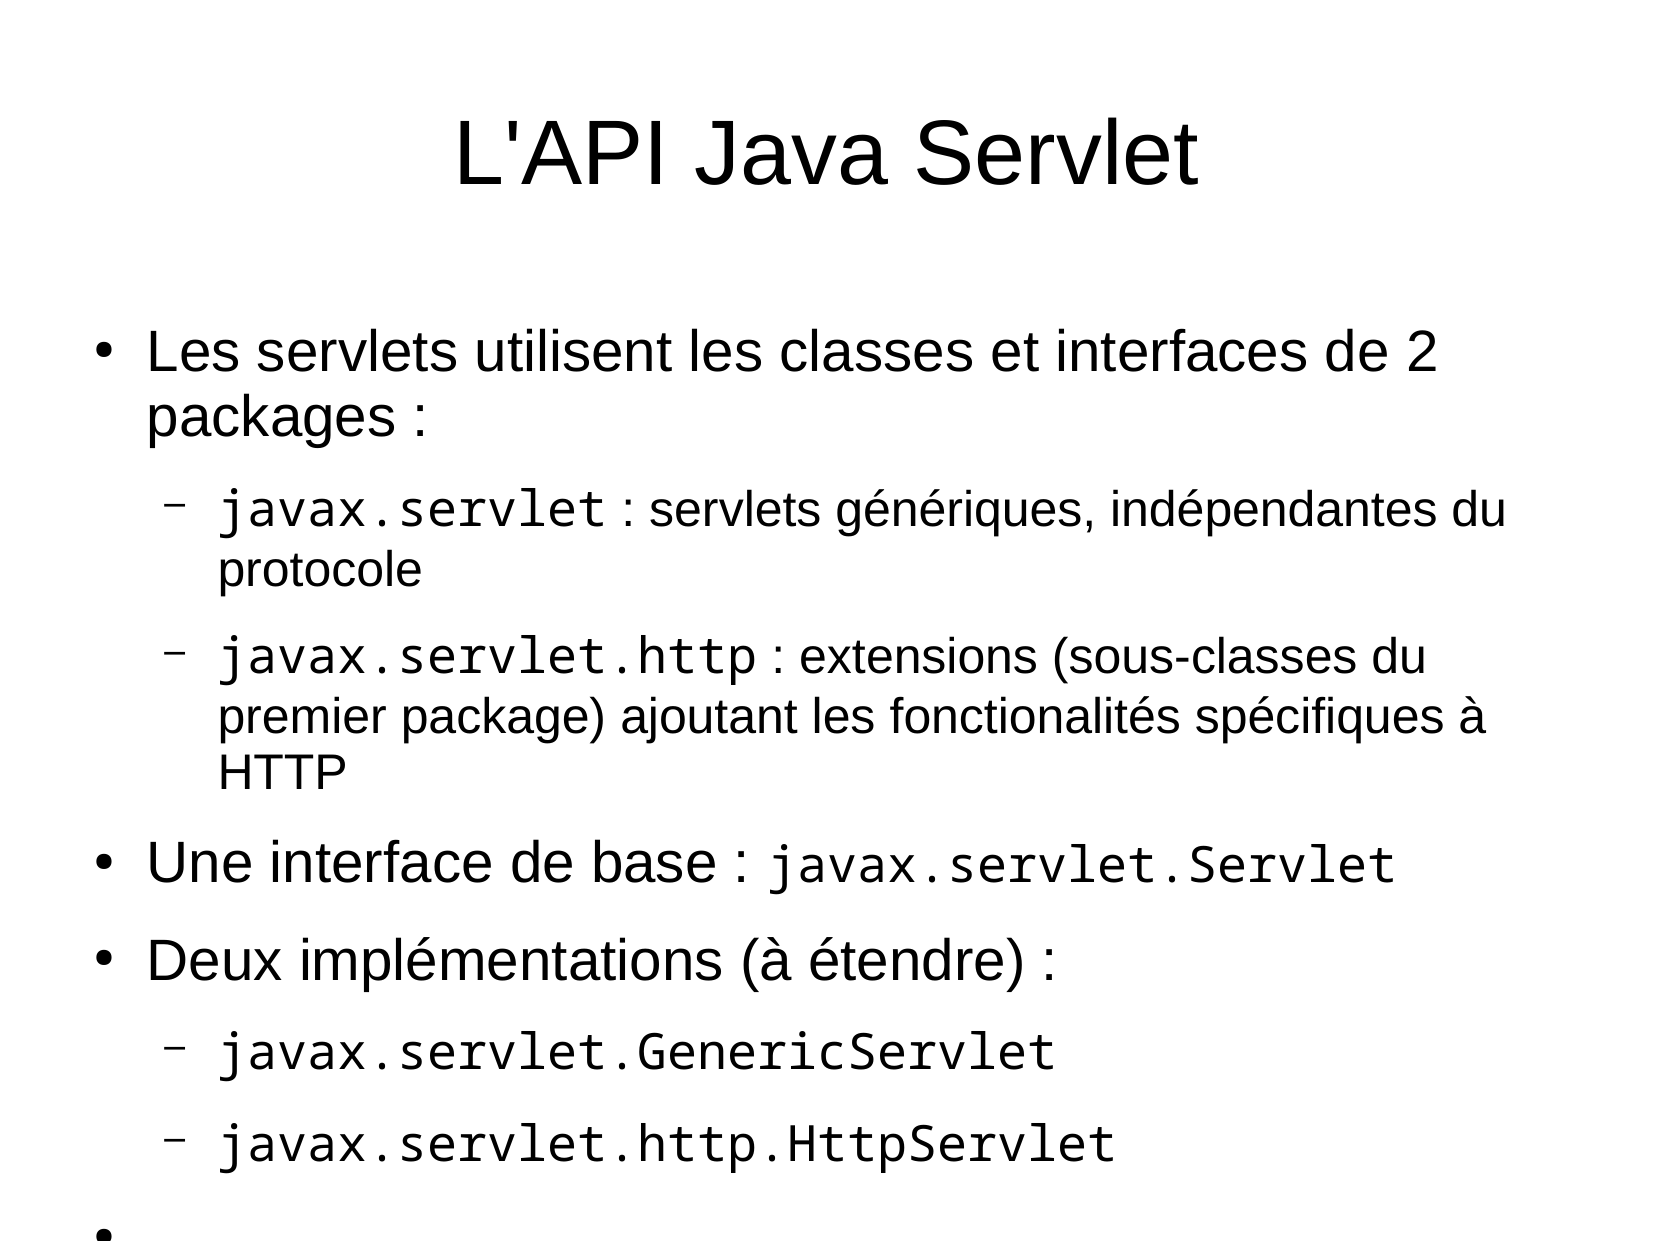

# L'API Java Servlet
Les servlets utilisent les classes et interfaces de 2 packages :
javax.servlet : servlets génériques, indépendantes du protocole
javax.servlet.http : extensions (sous-classes du premier package) ajoutant les fonctionalités spécifiques à HTTP
Une interface de base : javax.servlet.Servlet
Deux implémentations (à étendre) :
javax.servlet.GenericServlet
javax.servlet.http.HttpServlet